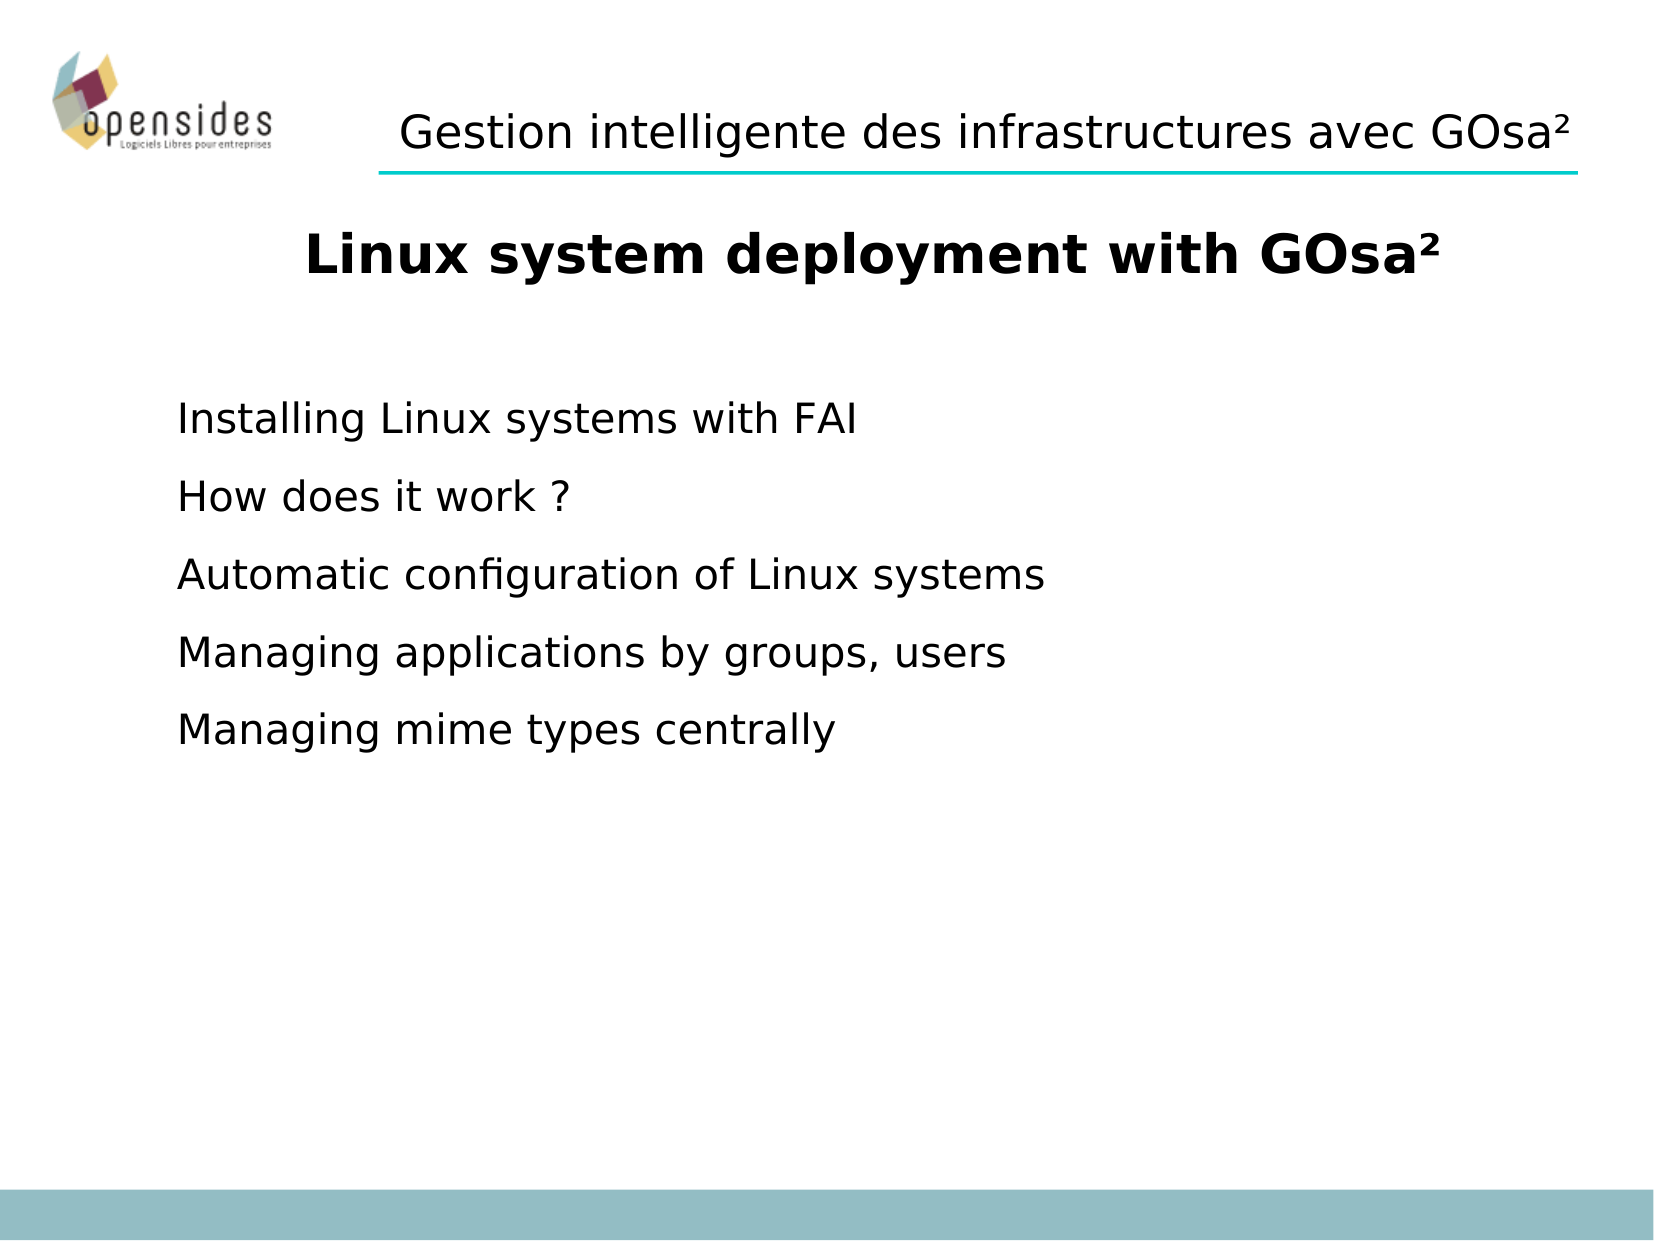

Gestion intelligente des infrastructures avec GOsa²
# Linux system deployment with GOsa²
Installing Linux systems with FAI
How does it work ?
Automatic configuration of Linux systems
Managing applications by groups, users
Managing mime types centrally